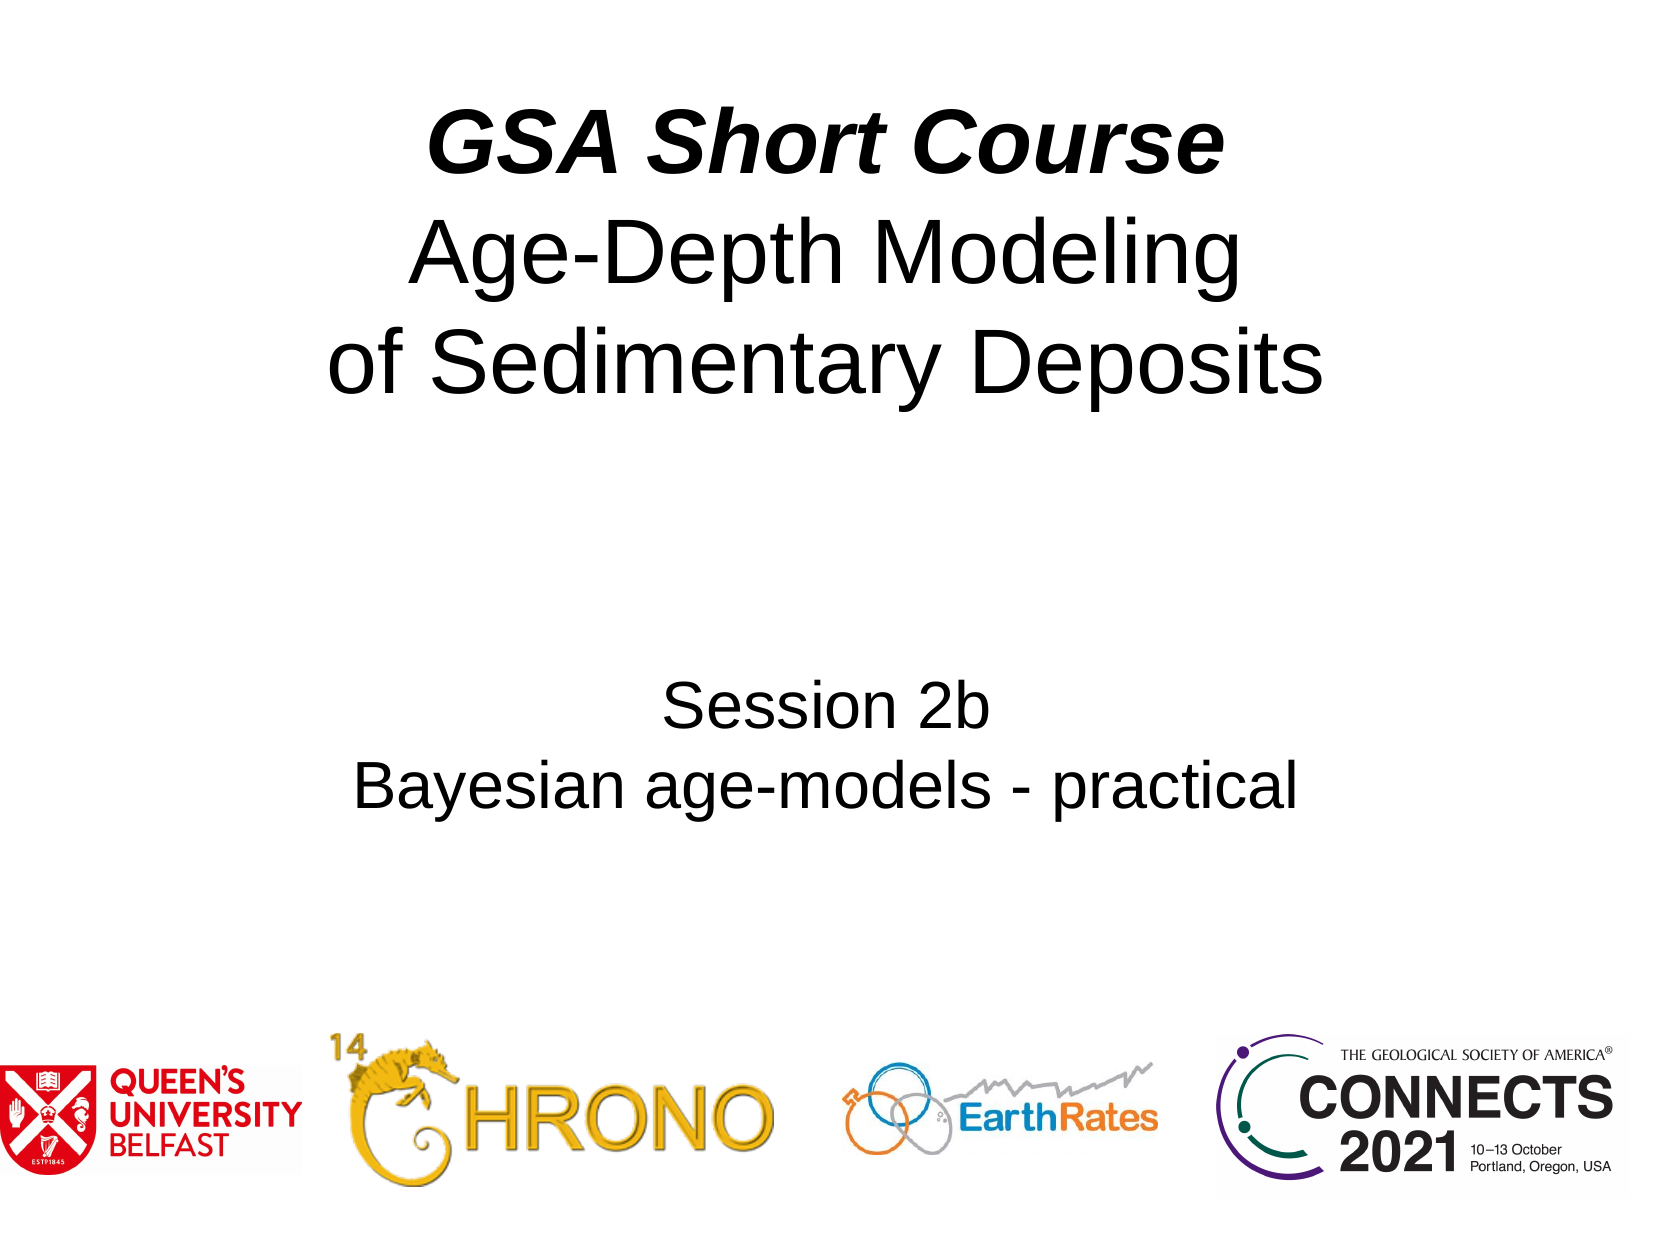

GSA Short Course
Age-Depth Modeling
of Sedimentary Deposits
Session 2b
Bayesian age-models - practical